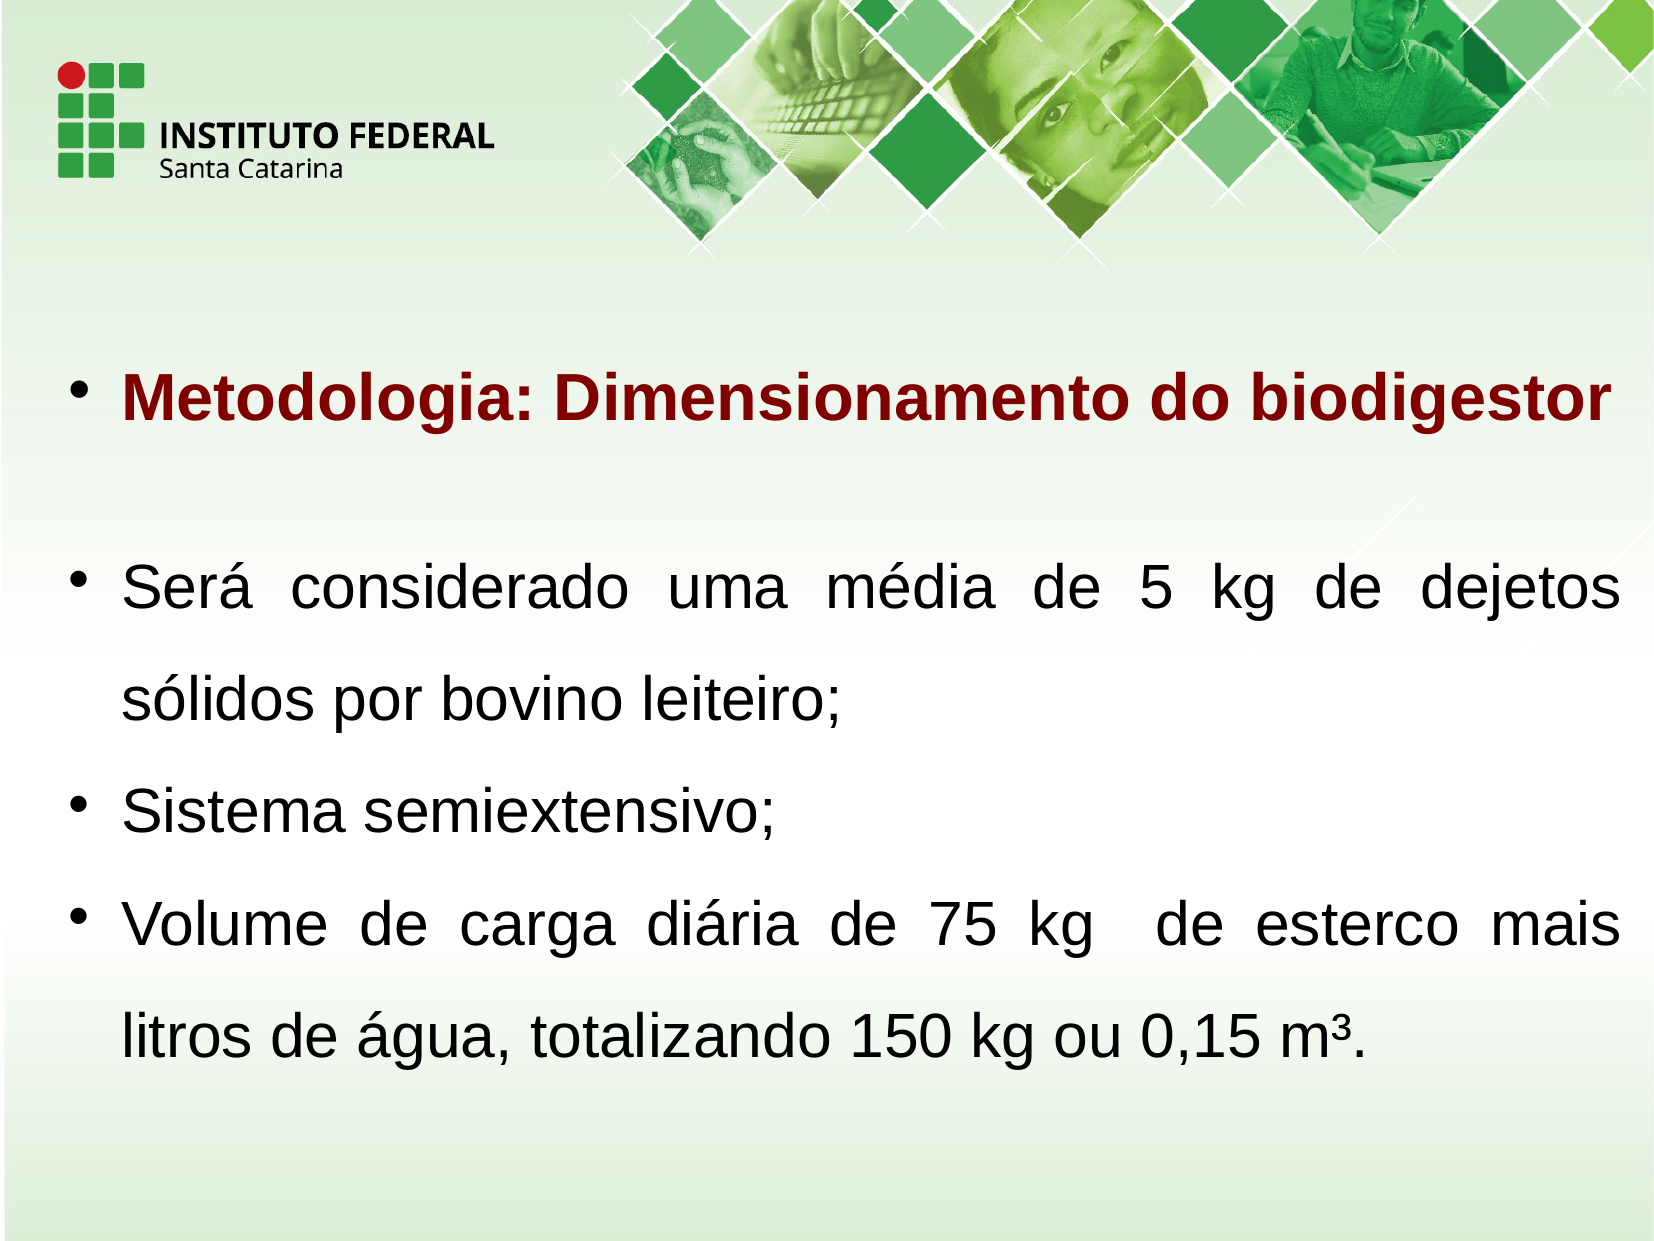

Metodologia: Dimensionamento do biodigestor
Será considerado uma média de 5 kg de dejetos sólidos por bovino leiteiro;
Sistema semiextensivo;
Volume de carga diária de 75 kg de esterco mais litros de água, totalizando 150 kg ou 0,15 m³.